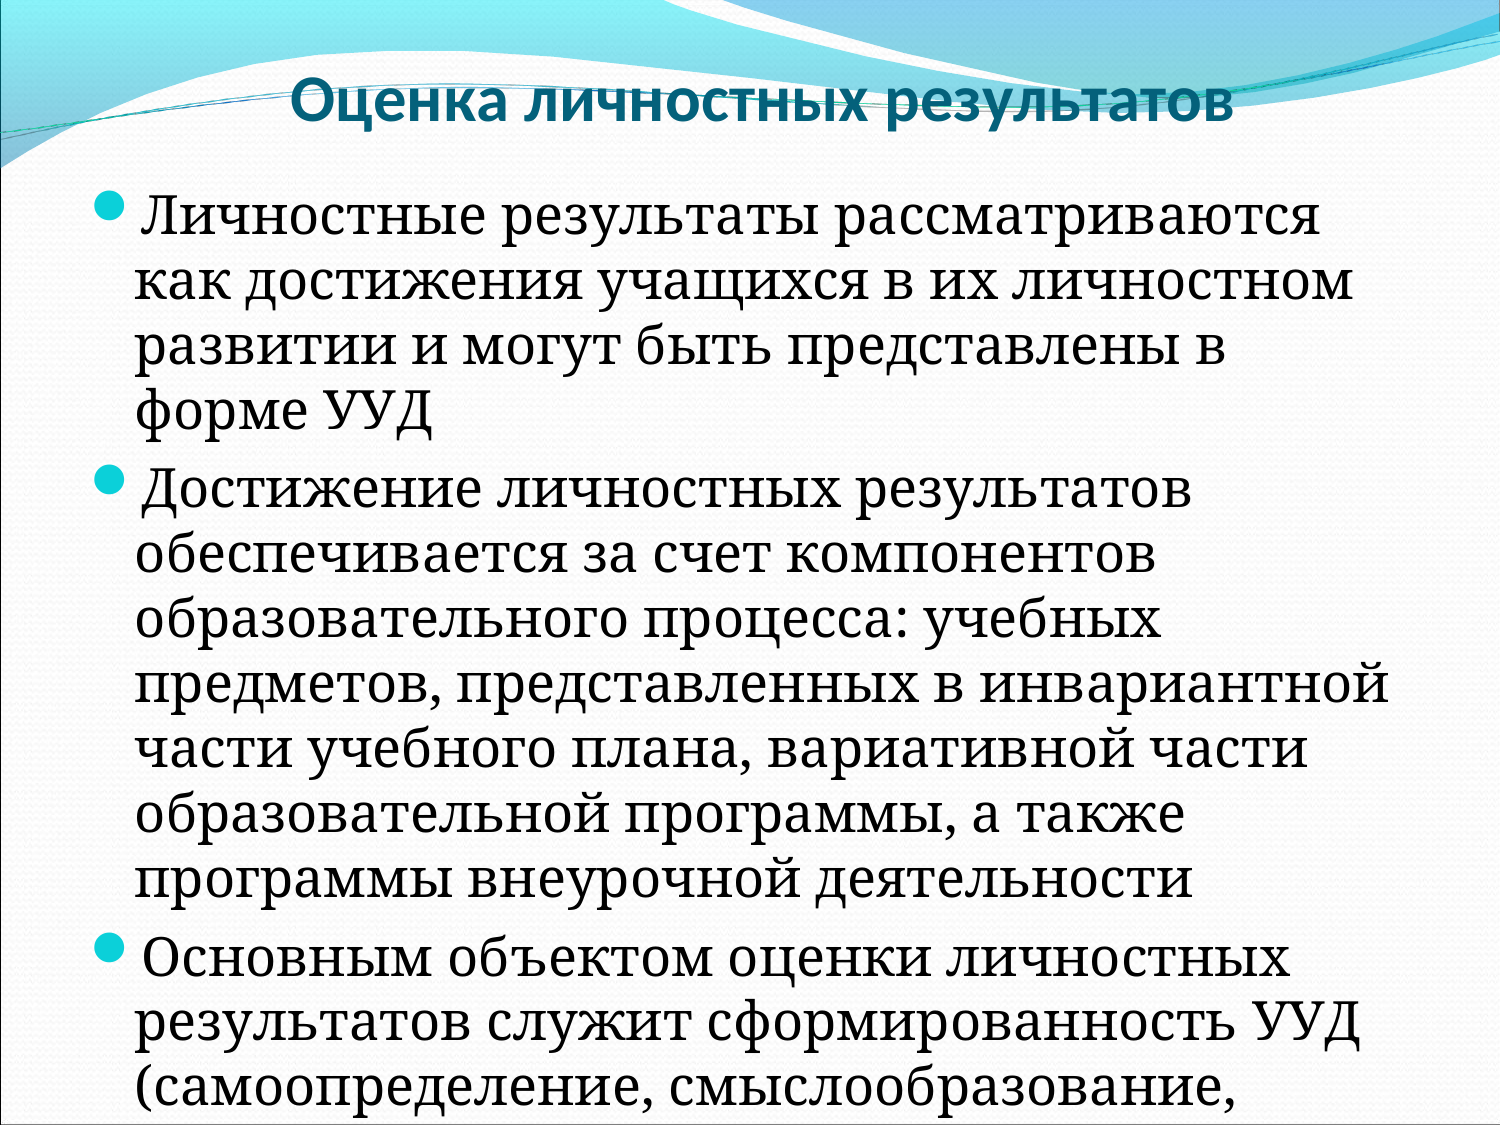

# Оценка личностных результатов
Личностные результаты рассматриваются как достижения учащихся в их личностном развитии и могут быть представлены в форме УУД
Достижение личностных результатов обеспечивается за счет компонентов образовательного процесса: учебных предметов, представленных в инвариантной части учебного плана, вариативной части образовательной программы, а также программы внеурочной деятельности
Основным объектом оценки личностных результатов служит сформированность УУД (самоопределение, смыслообразование, морально-этическая ориентация)